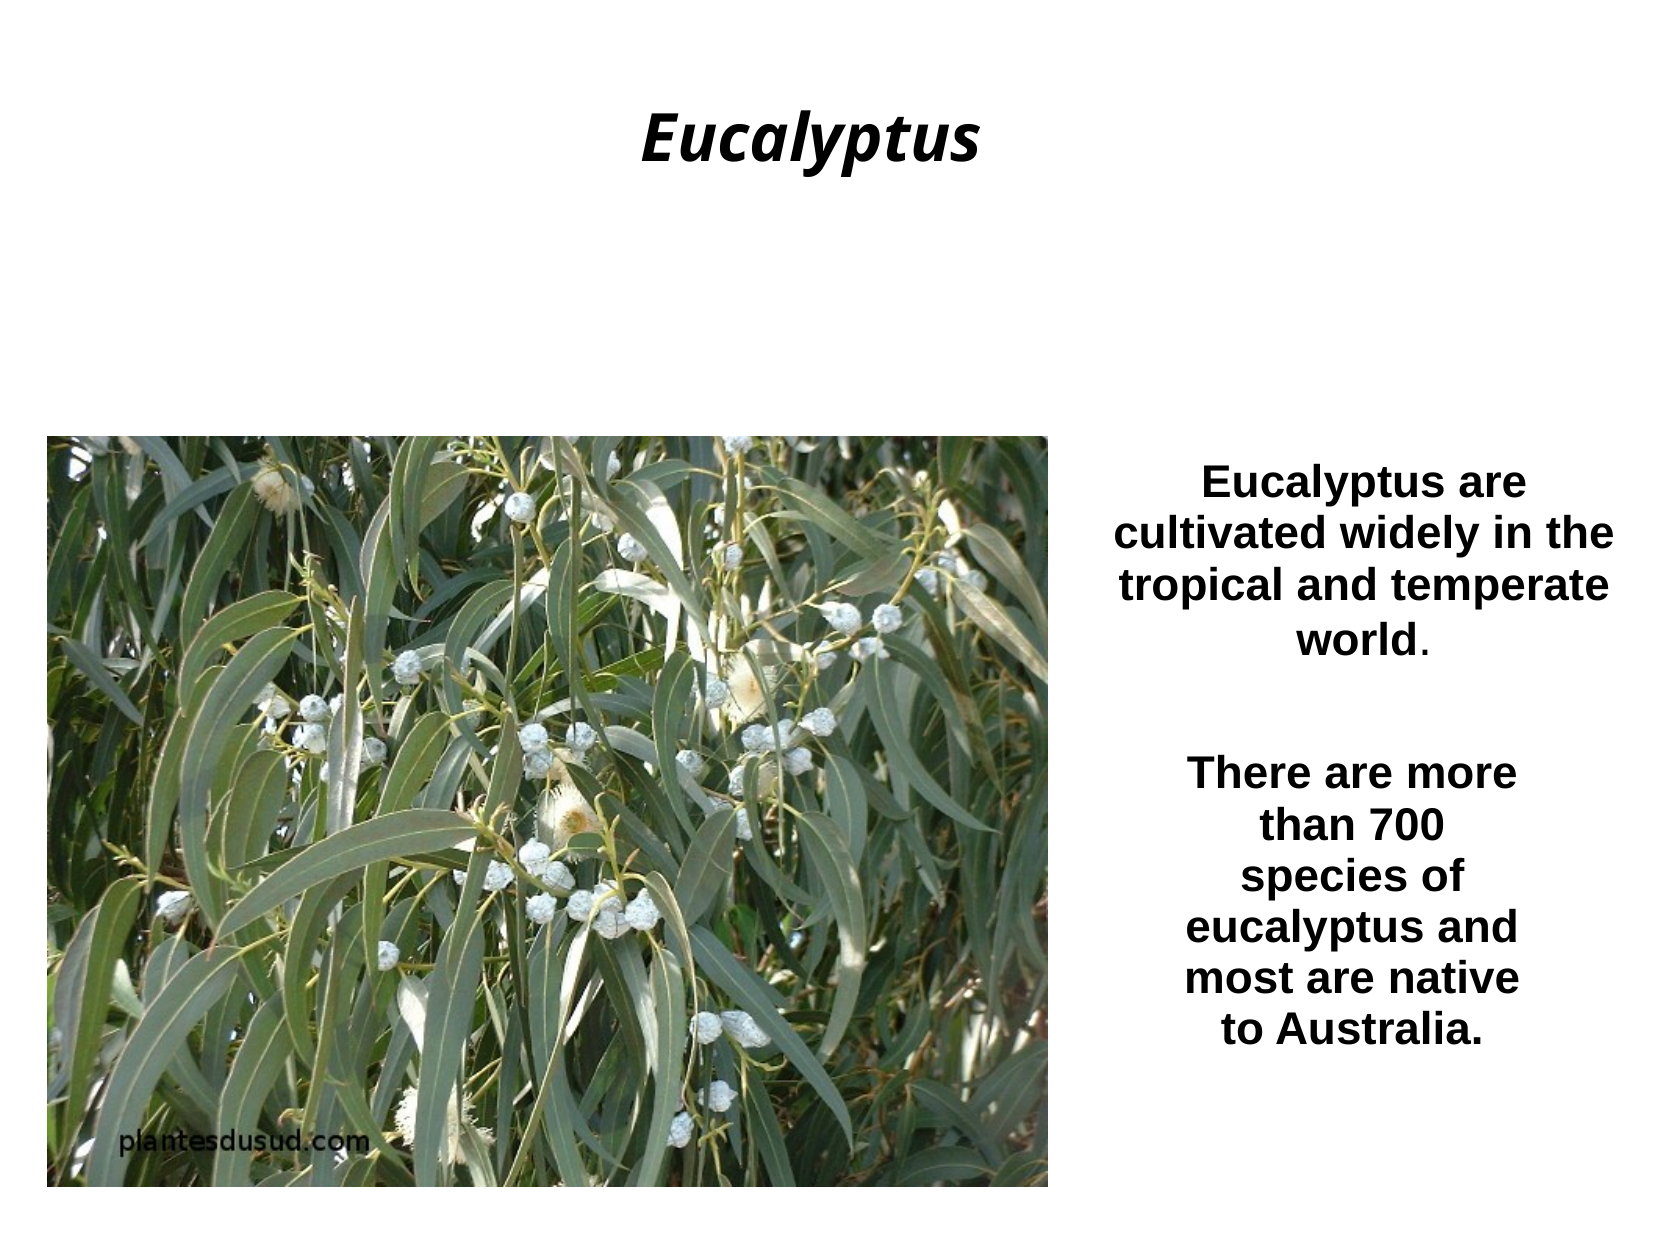

Eucalyptus
Eucalyptus are cultivated widely in the tropical and temperate world.
There are more than 700 species of eucalyptus and most are native to Australia.